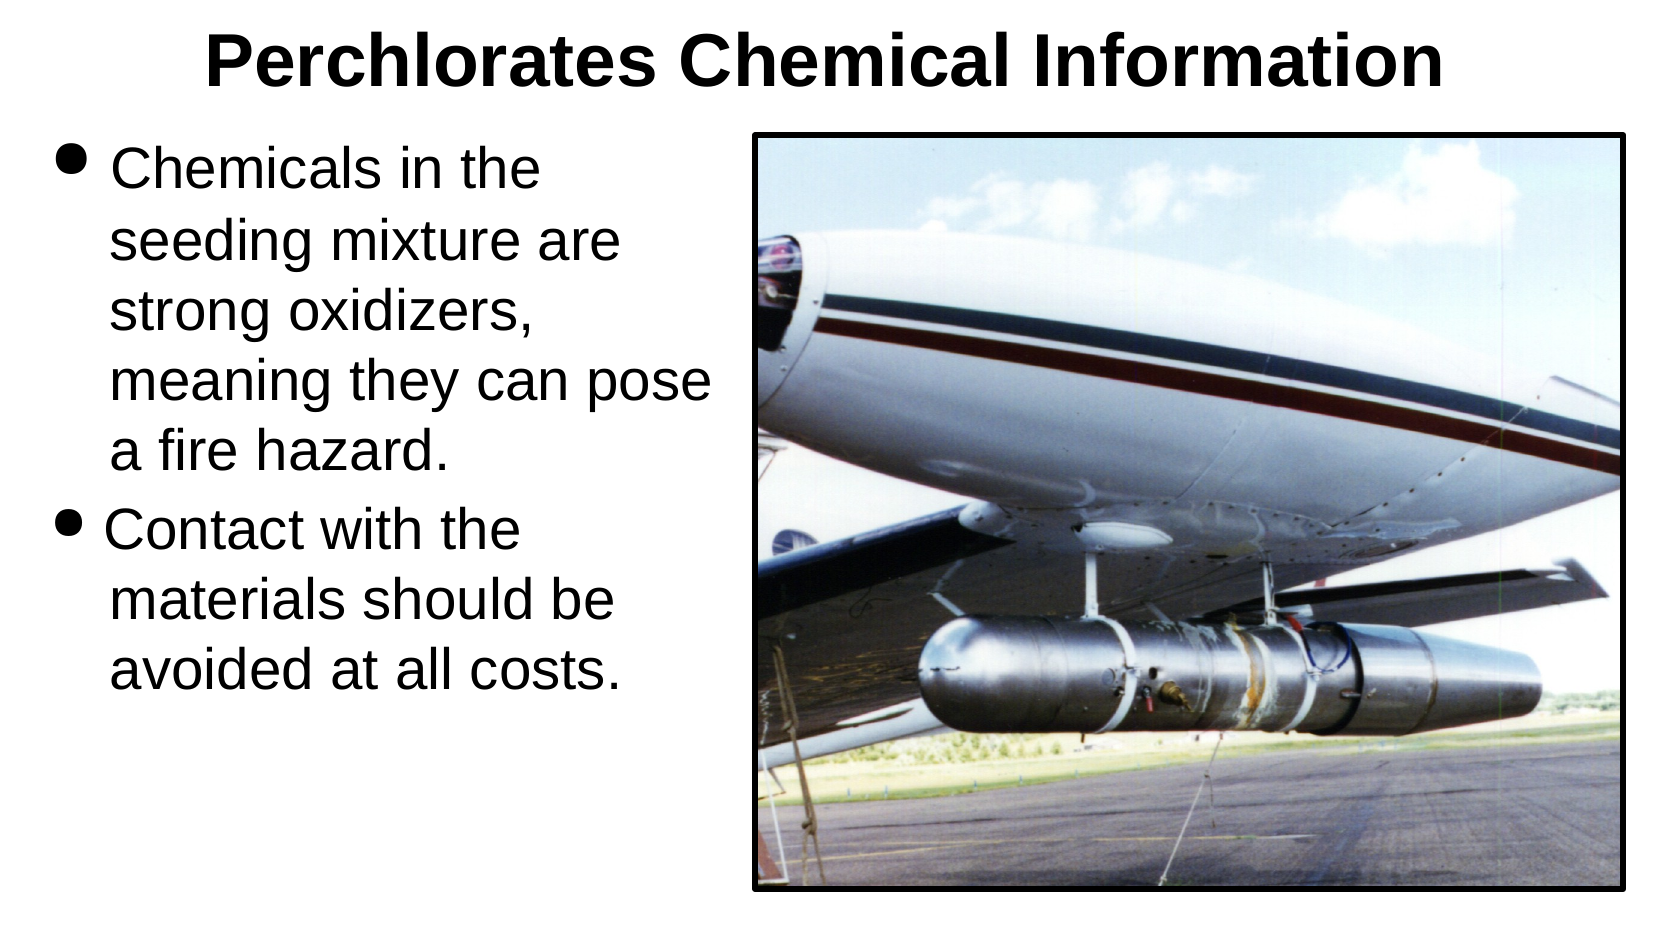

# Perchlorates Chemical Information
 Chemicals in the seeding mixture are strong oxidizers, meaning they can pose a fire hazard.
 Contact with the materials should be avoided at all costs.